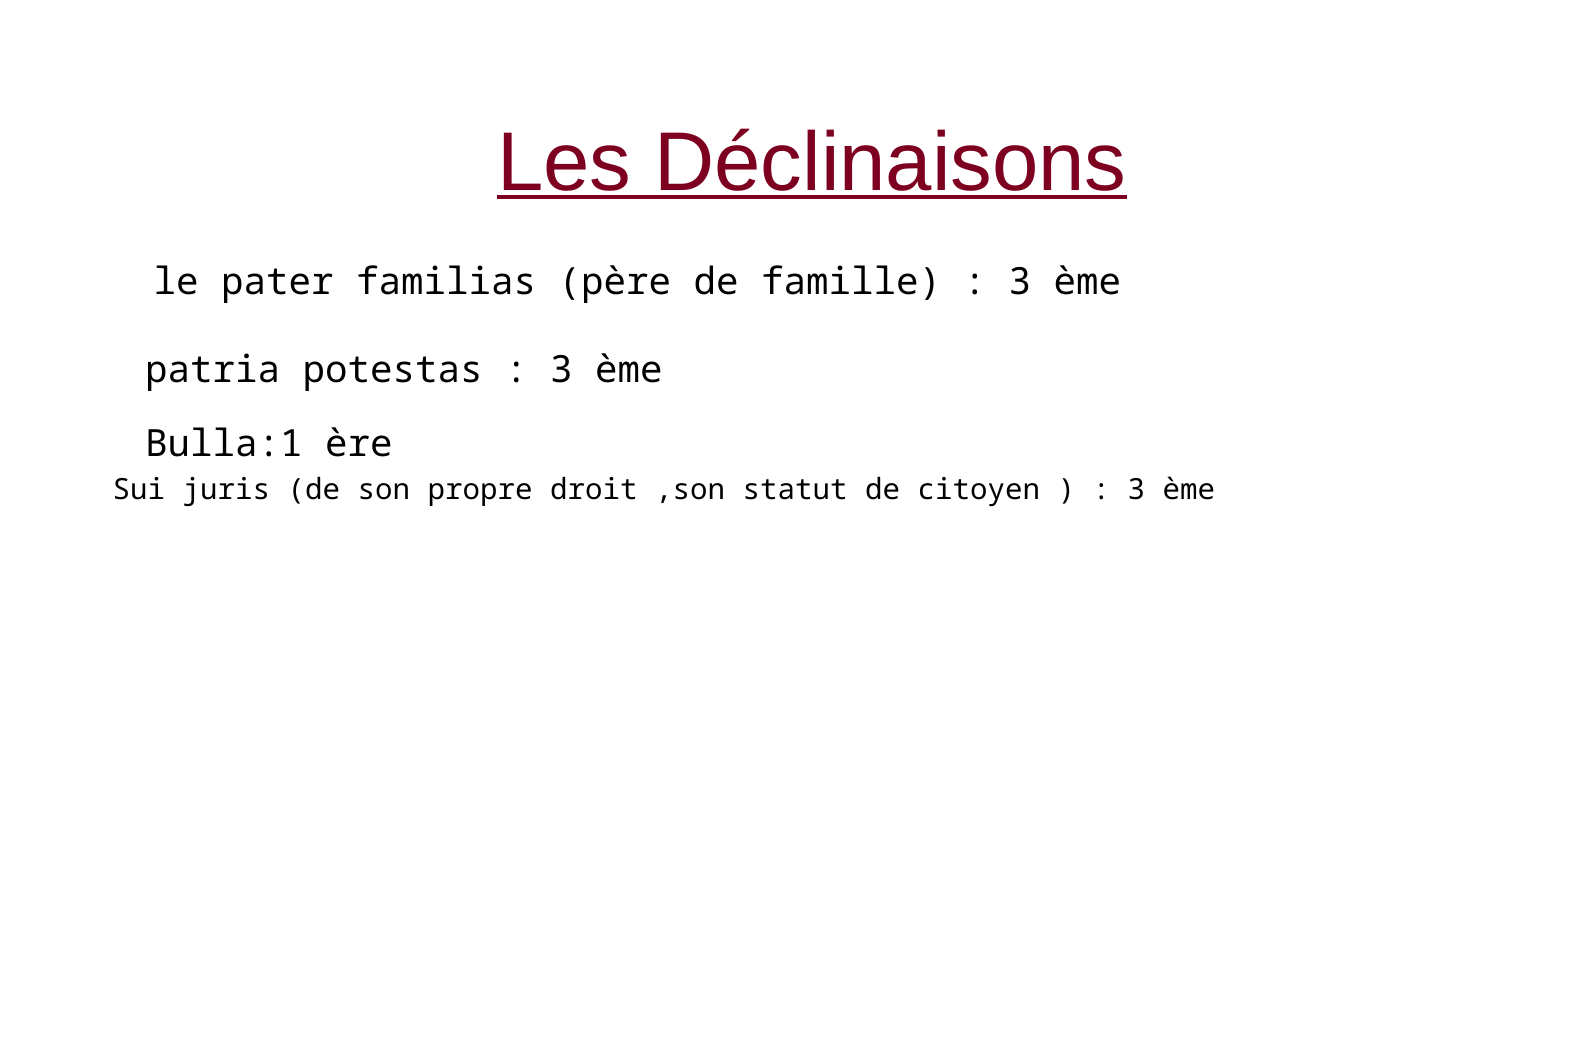

# Les Déclinaisons
le pater familias (père de famille) : 3 ème
patria potestas : 3 ème
Bulla:1 ère
 Sui juris (de son propre droit ,son statut de citoyen ) : 3 ème